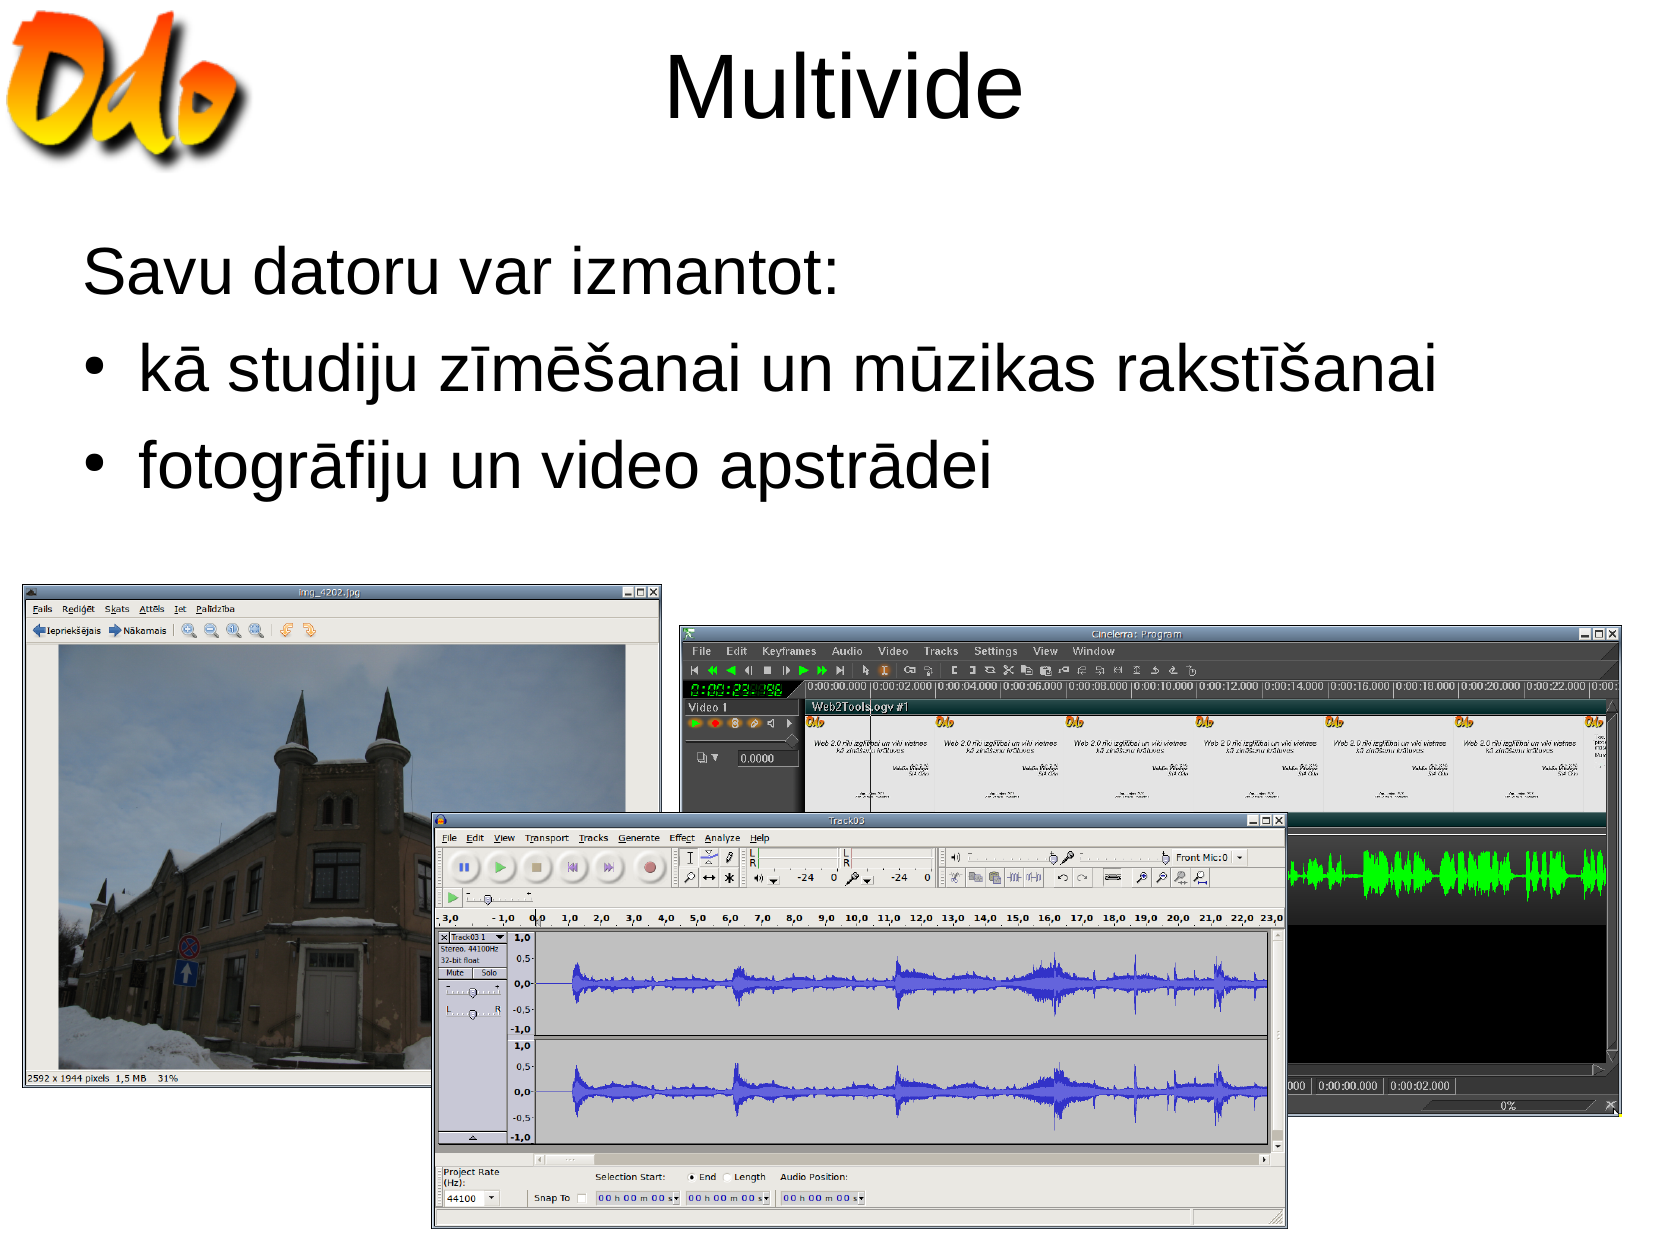

# Multivide
Savu datoru var izmantot:
kā studiju zīmēšanai un mūzikas rakstīšanai
fotogrāfiju un video apstrādei